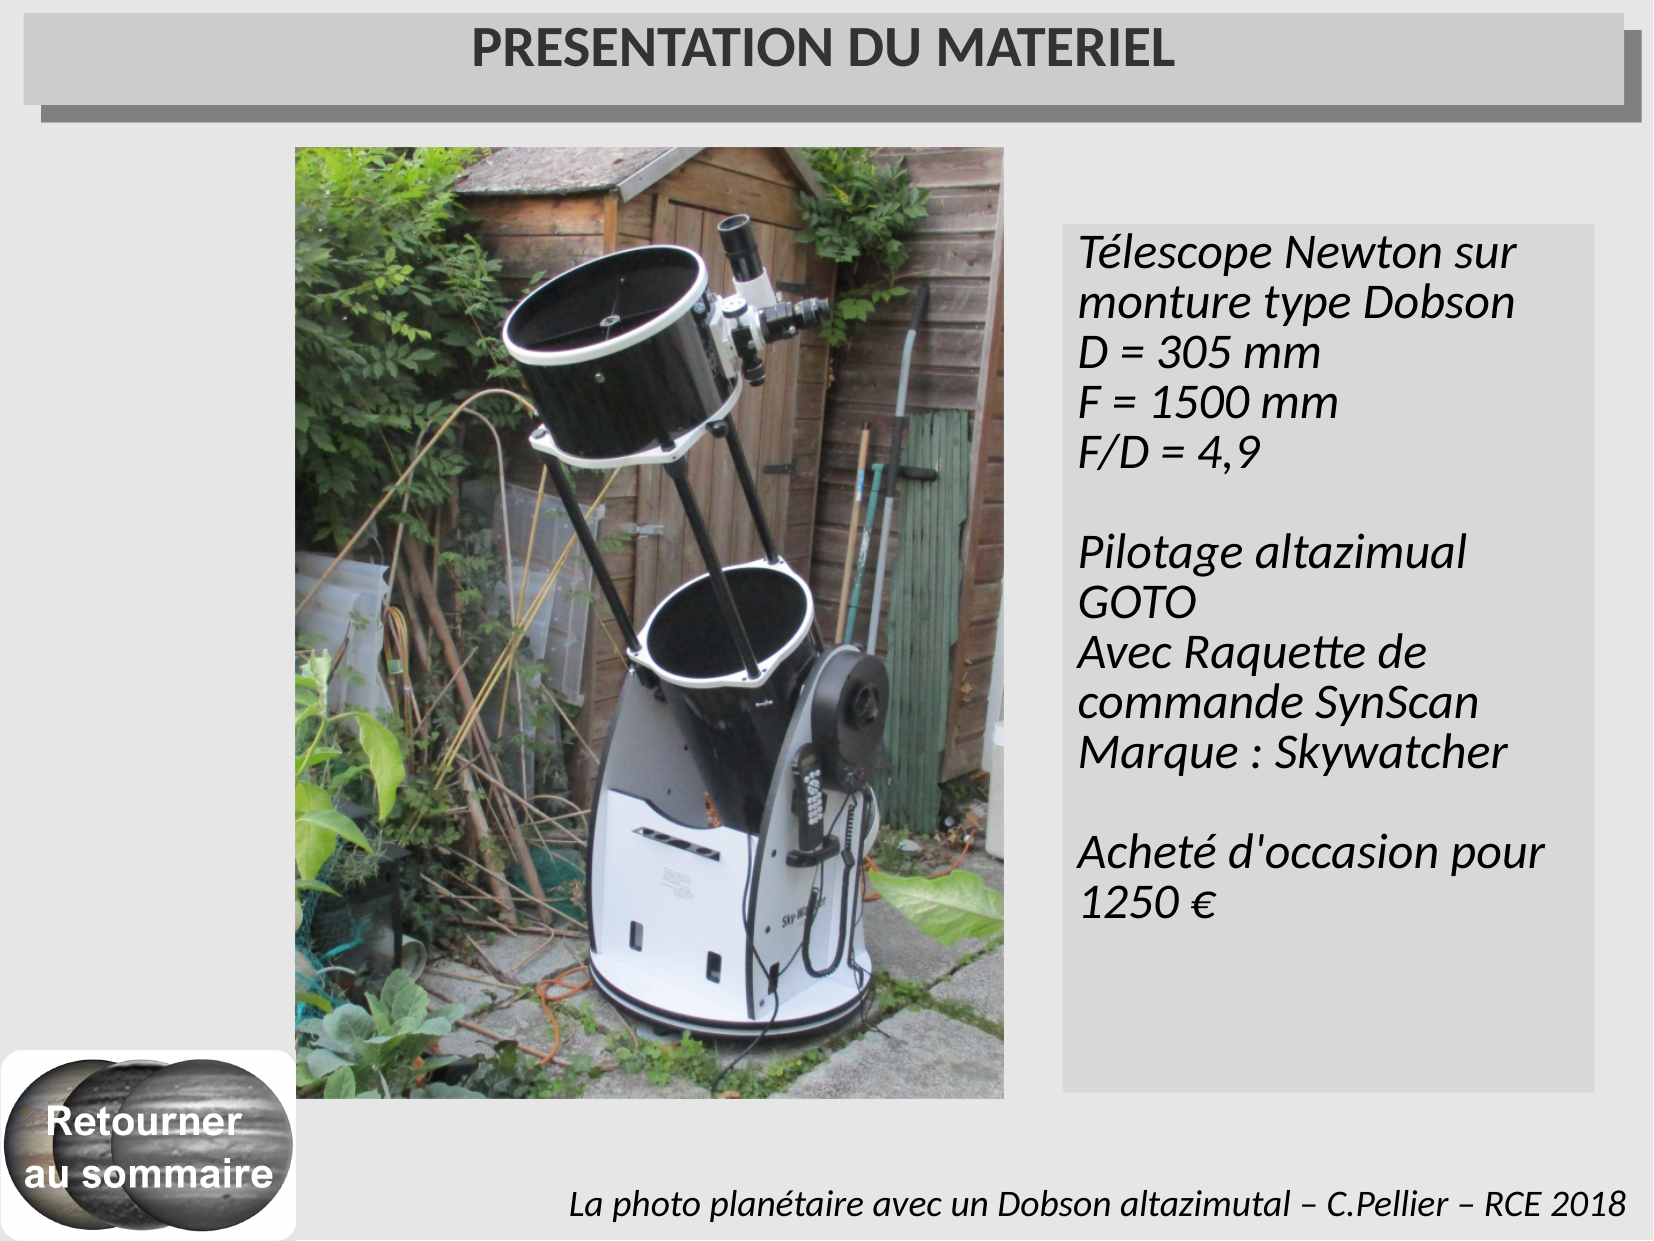

PRESENTATION DU MATERIEL
Télescope Newton sur monture type Dobson
D = 305 mm
F = 1500 mm
F/D = 4,9
Pilotage altazimual GOTO
Avec Raquette de commande SynScan
Marque : Skywatcher
Acheté d'occasion pour 1250 €
La photo planétaire avec un Dobson altazimutal – C.Pellier – RCE 2018